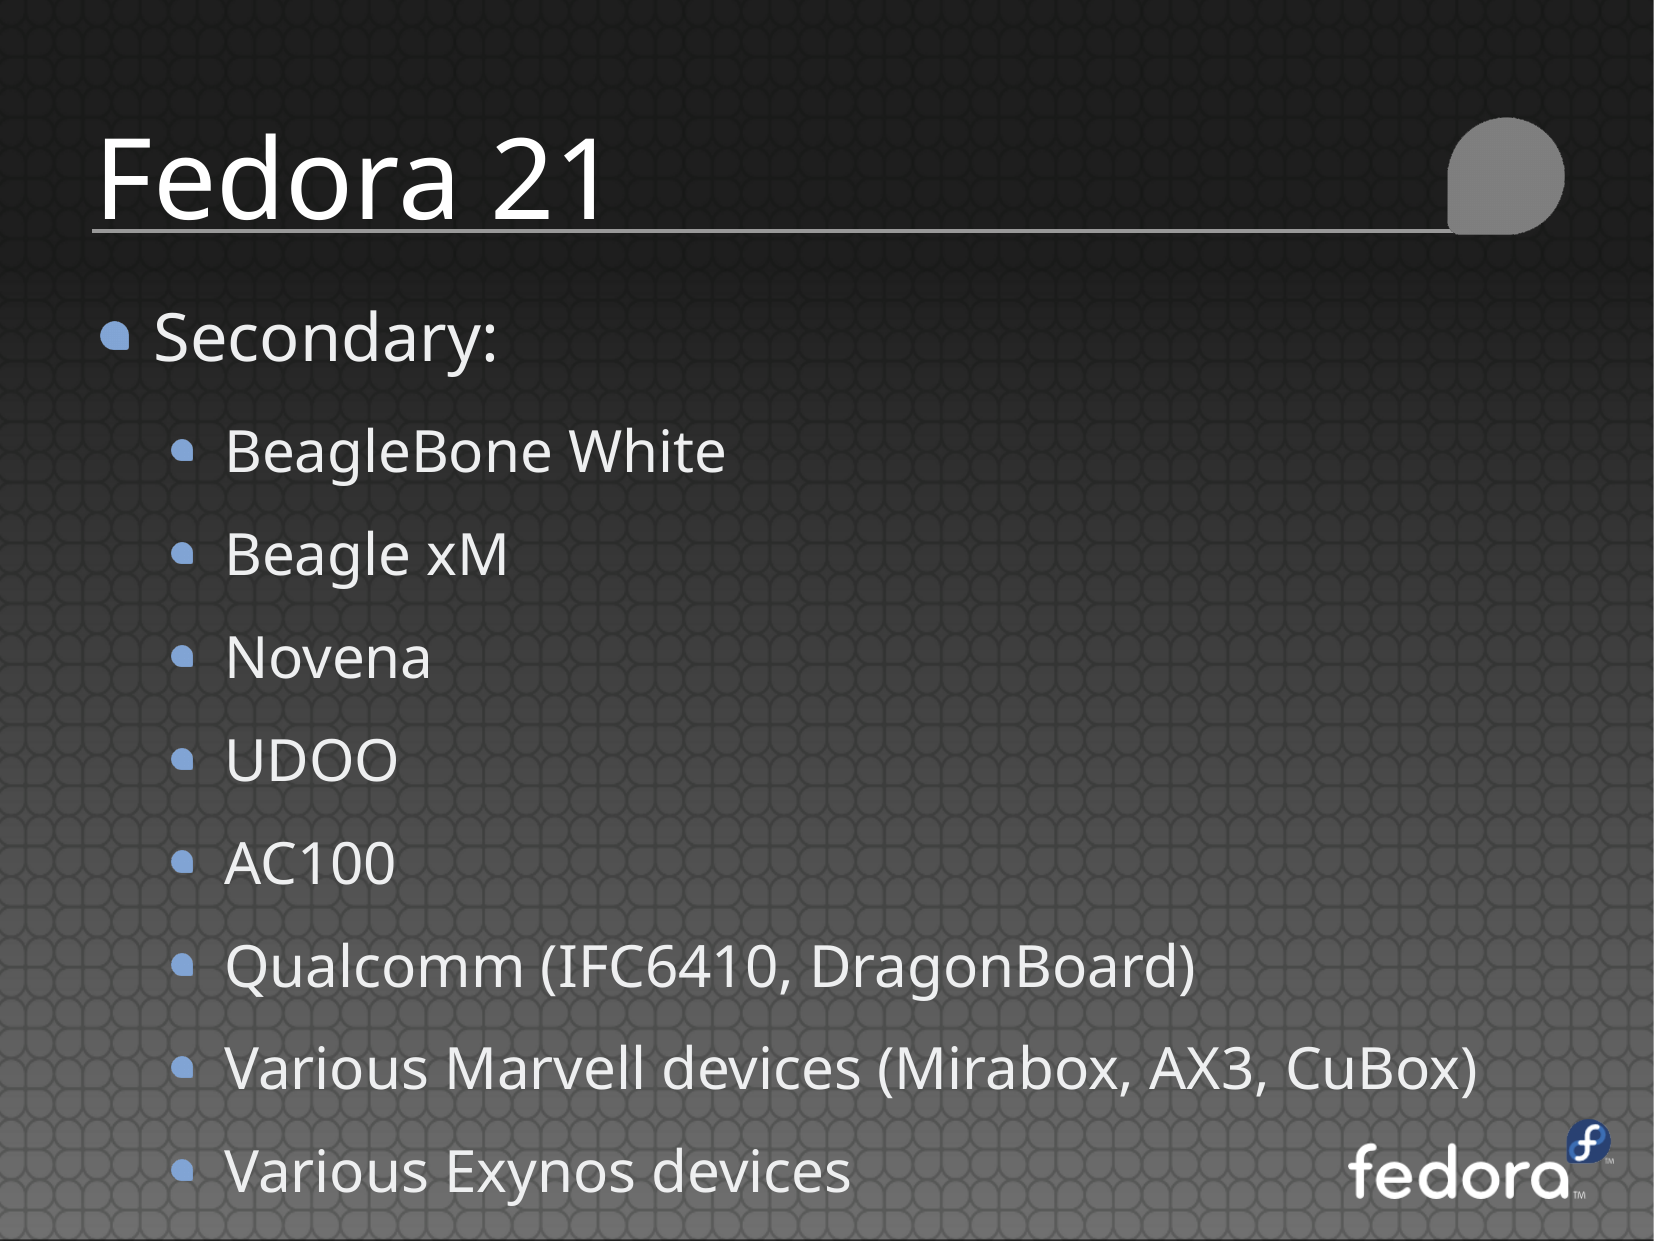

Fedora 21
# Secondary:
BeagleBone White
Beagle xM
Novena
UDOO
AC100
Qualcomm (IFC6410, DragonBoard)
Various Marvell devices (Mirabox, AX3, CuBox)
Various Exynos devices